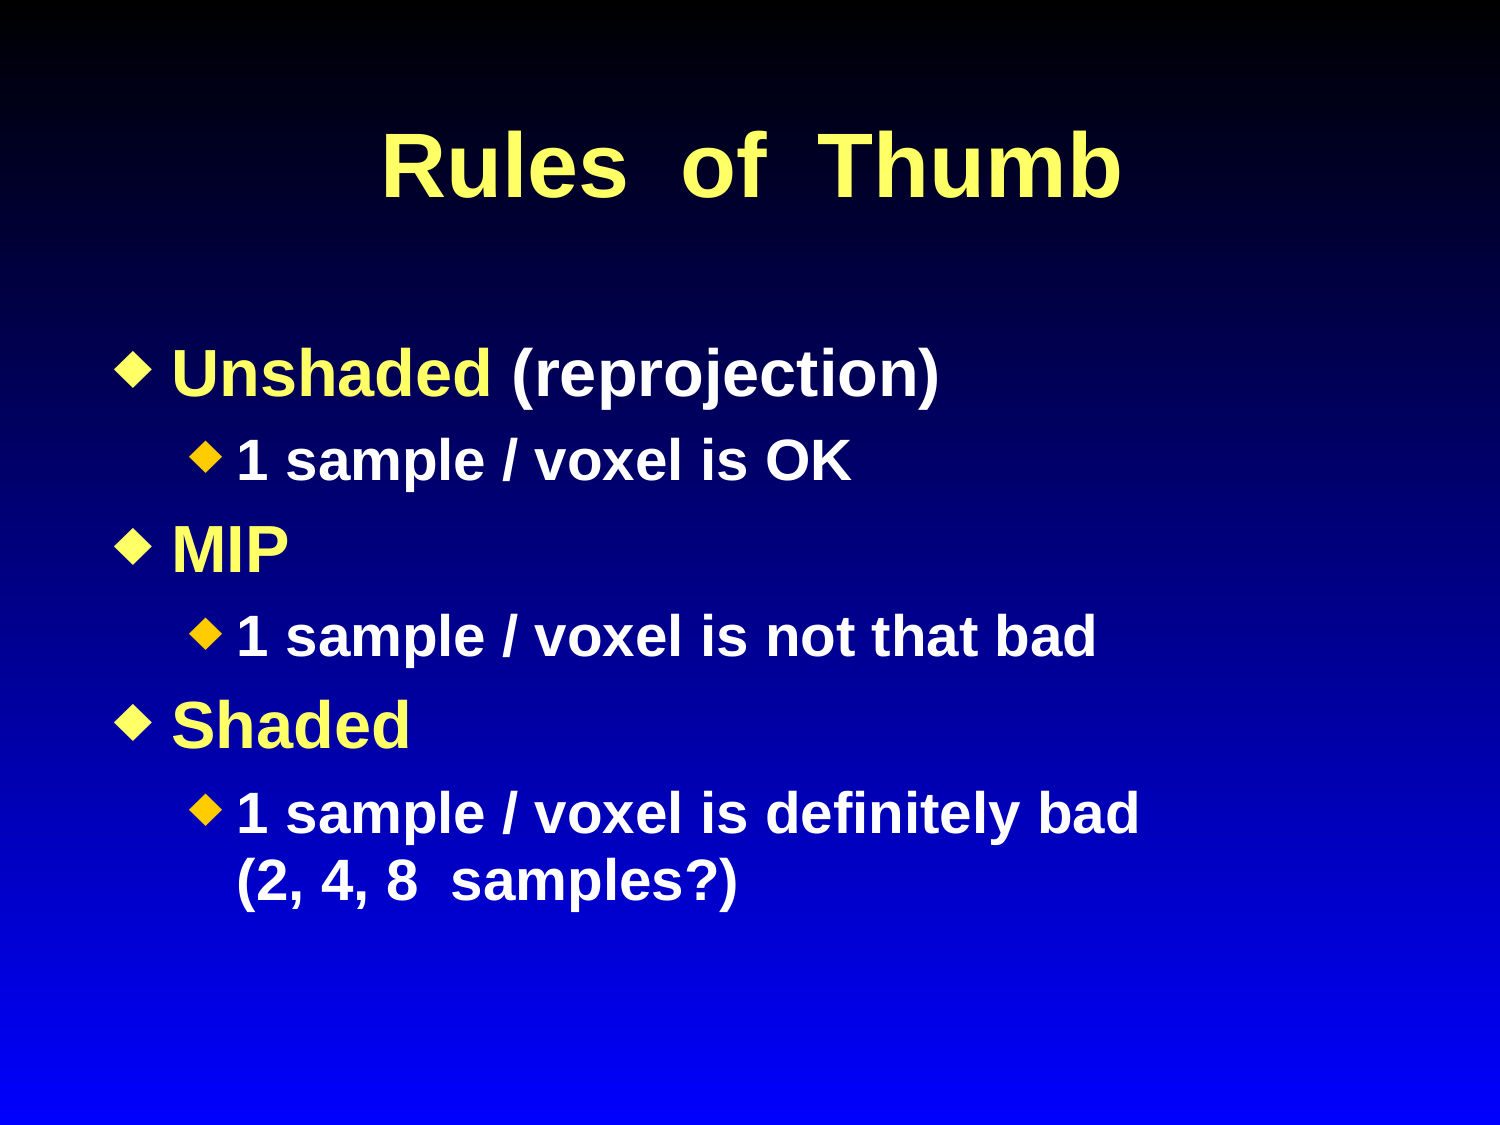

# Rules of Thumb
Unshaded (reprojection)
1 sample / voxel is OK
MIP
1 sample / voxel is not that bad
Shaded
1 sample / voxel is definitely bad (2, 4, 8 samples?)